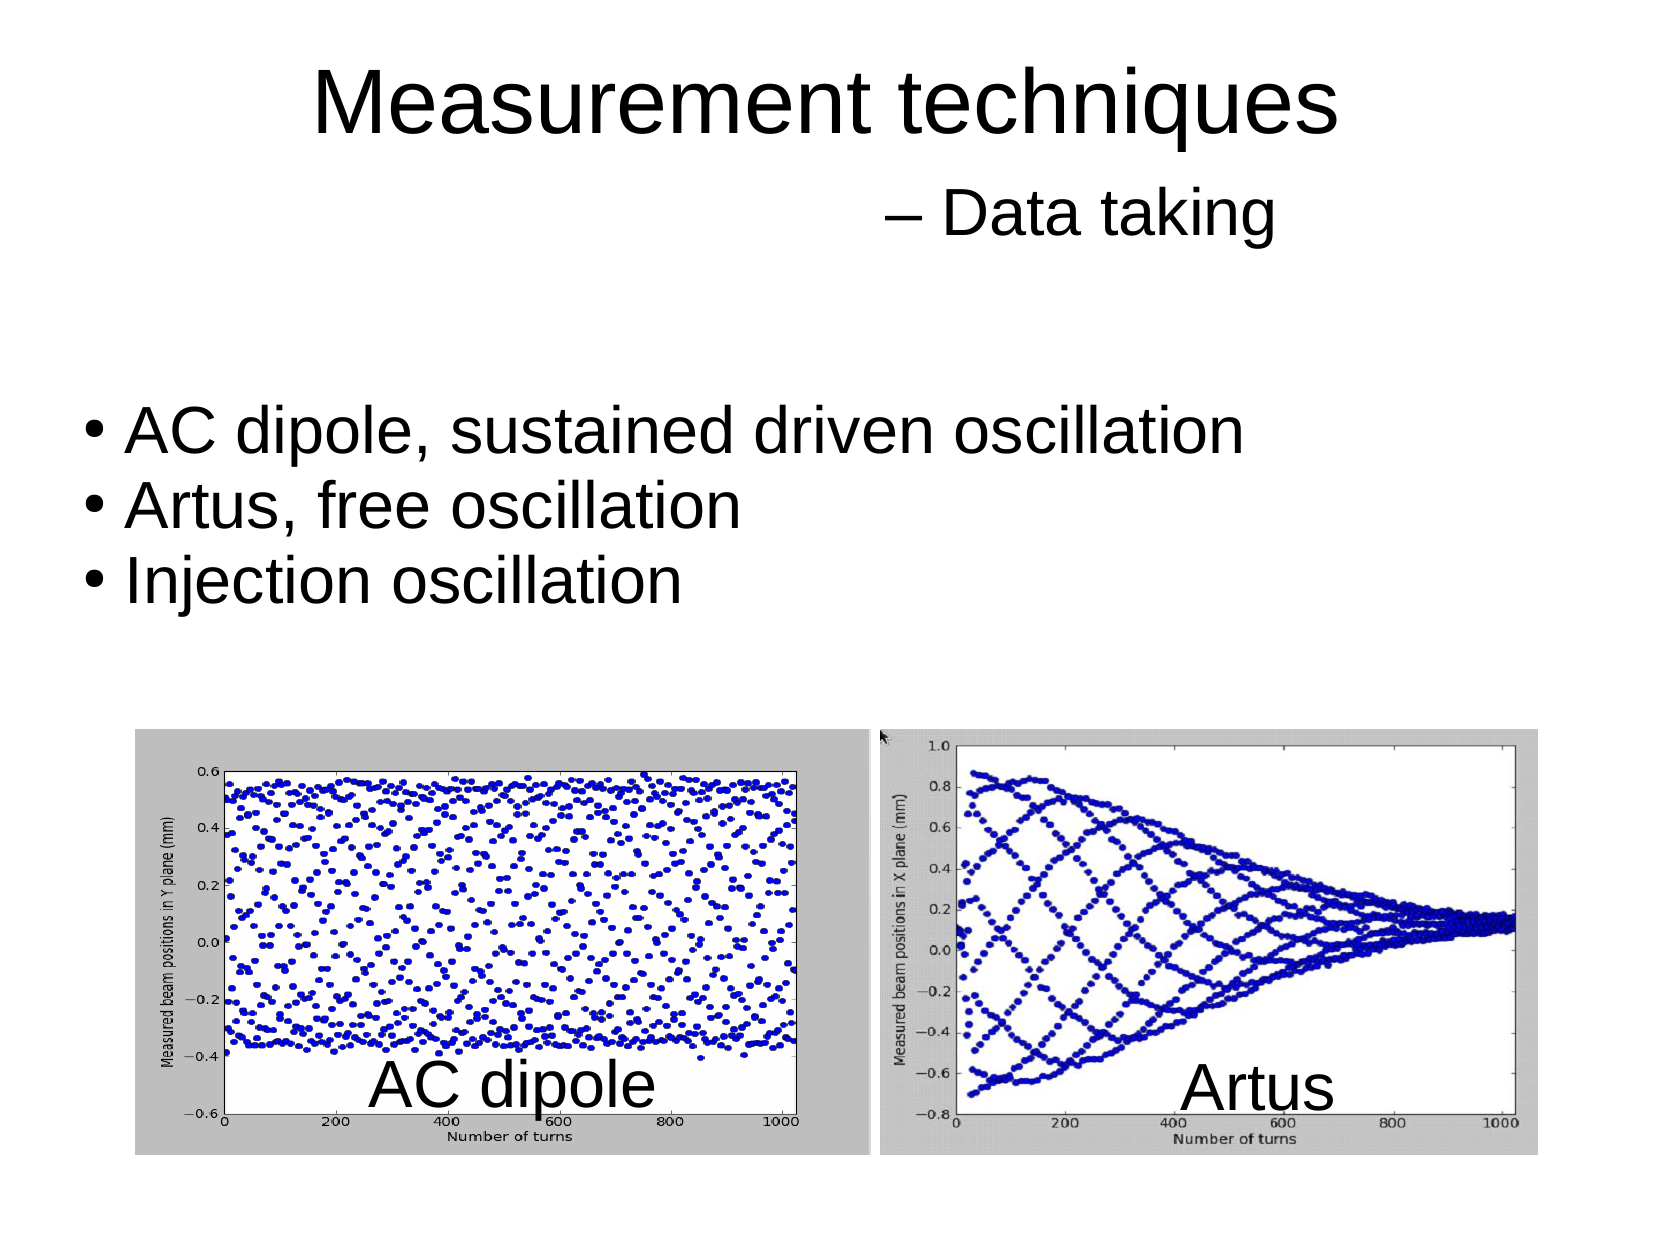

# Measurement techniques – Data taking
 AC dipole, sustained driven oscillation
 Artus, free oscillation
 Injection oscillation
AC dipole
Artus